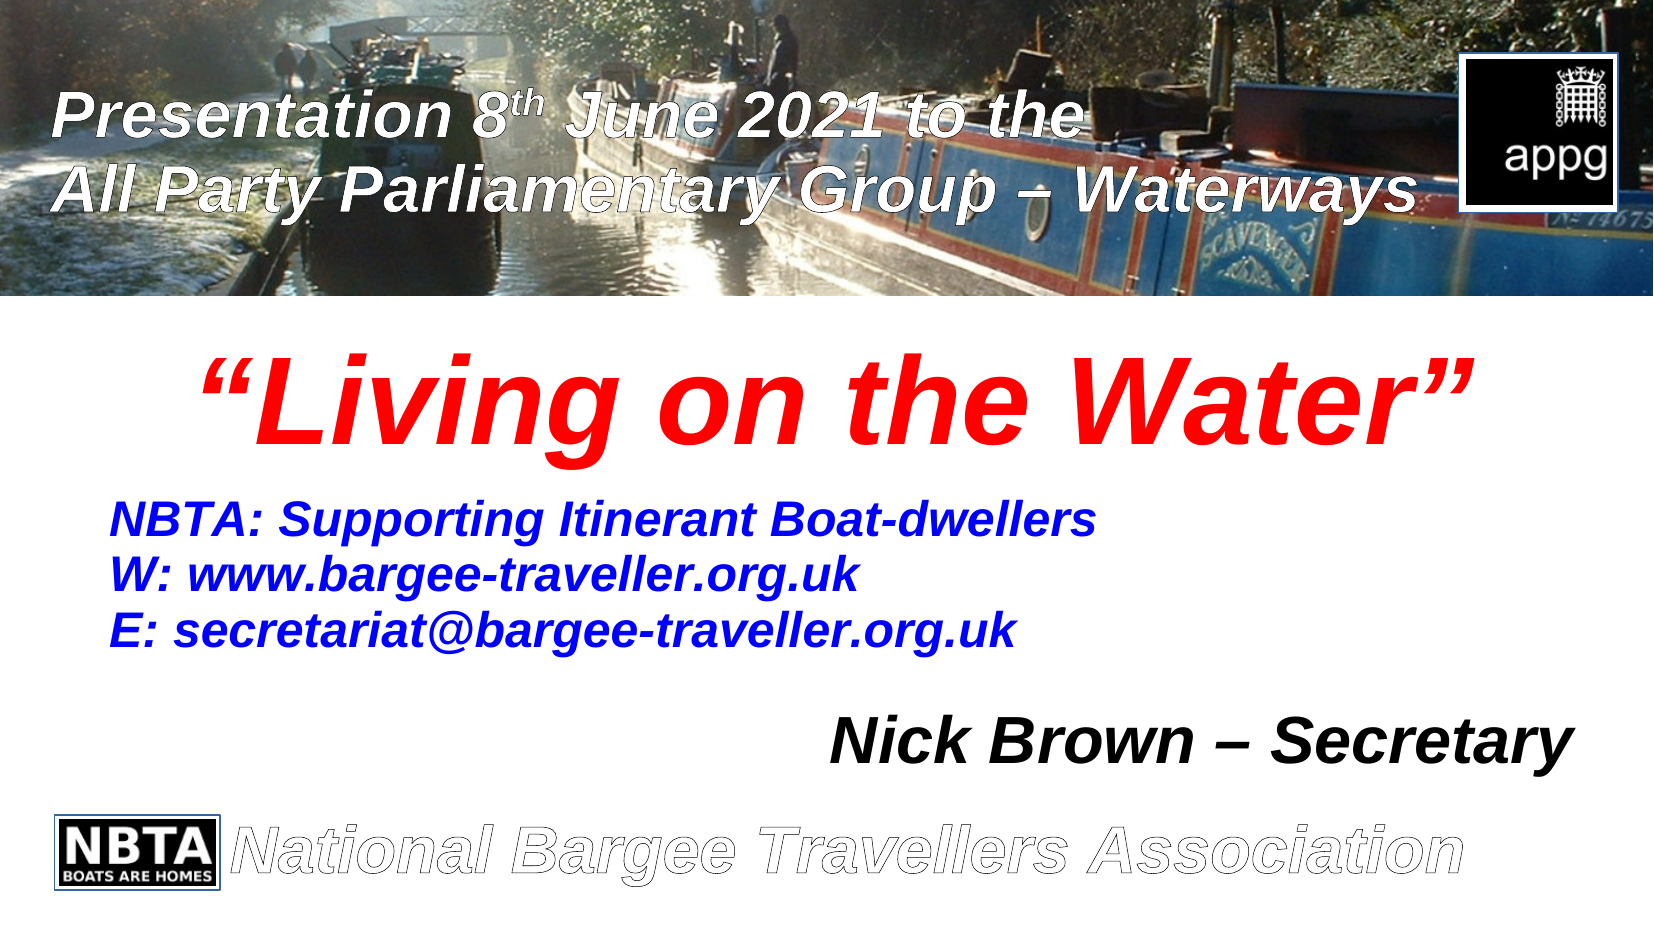

Presentation 8th June 2021 to the
All Party Parliamentary Group – Waterways
“Living on the Water”
NBTA: Supporting Itinerant Boat-dwellers
W: www.bargee-traveller.org.uk
E: secretariat@bargee-traveller.org.uk
Nick Brown – Secretary
National Bargee Travellers Association